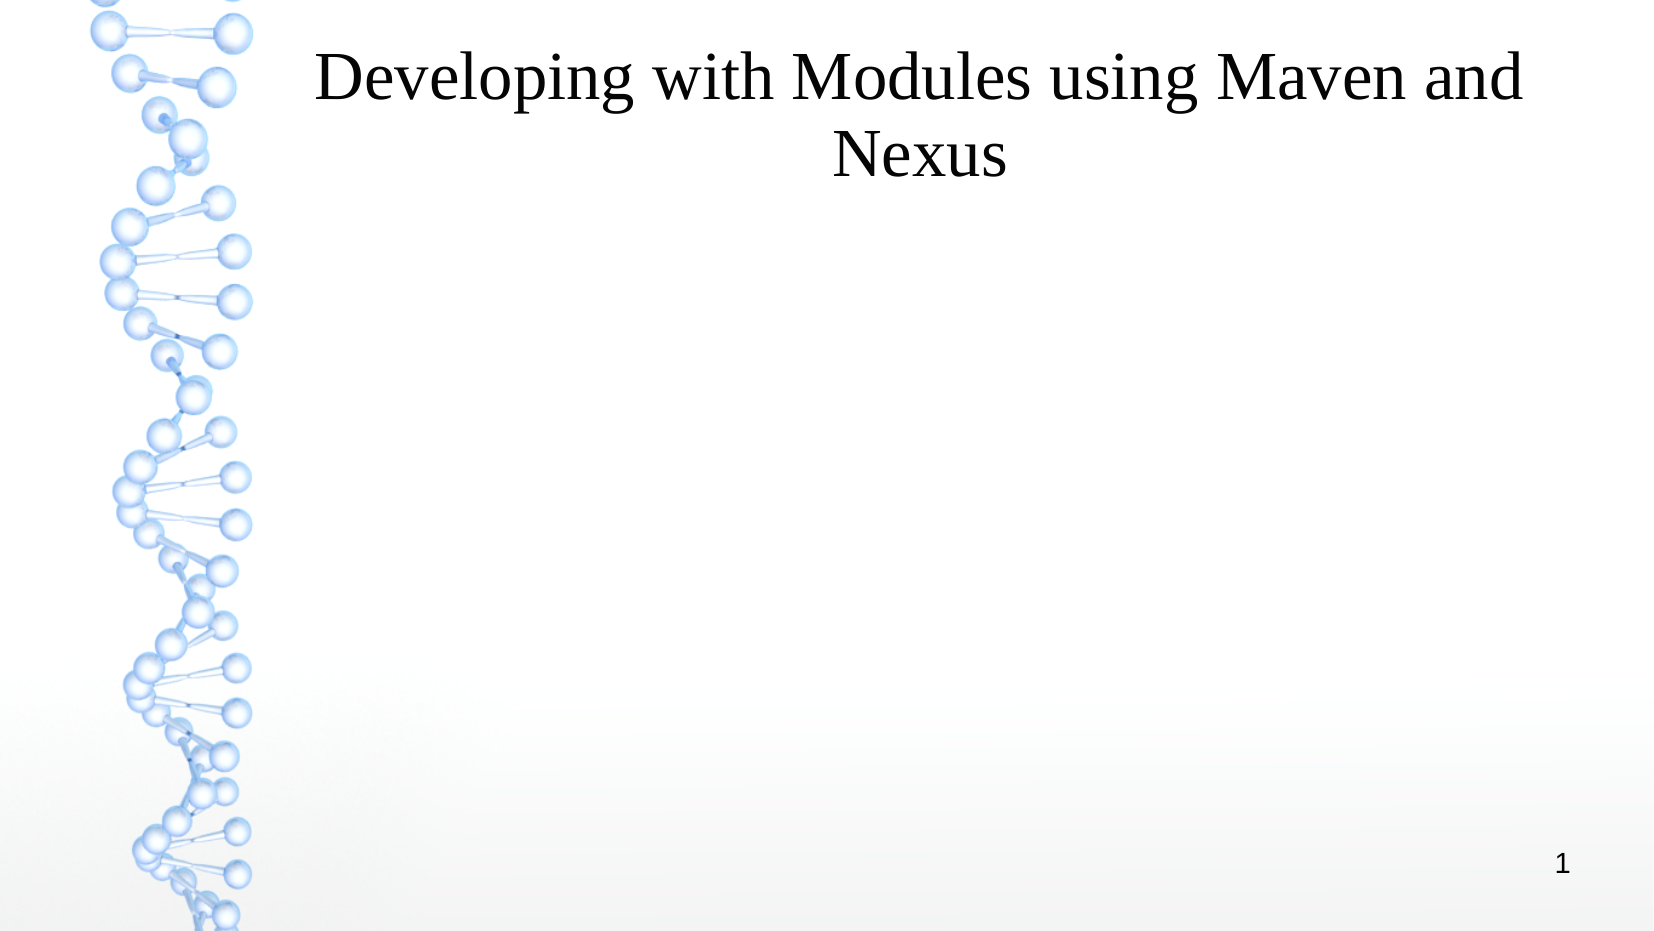

# Developing with Modules using Maven and Nexus
1